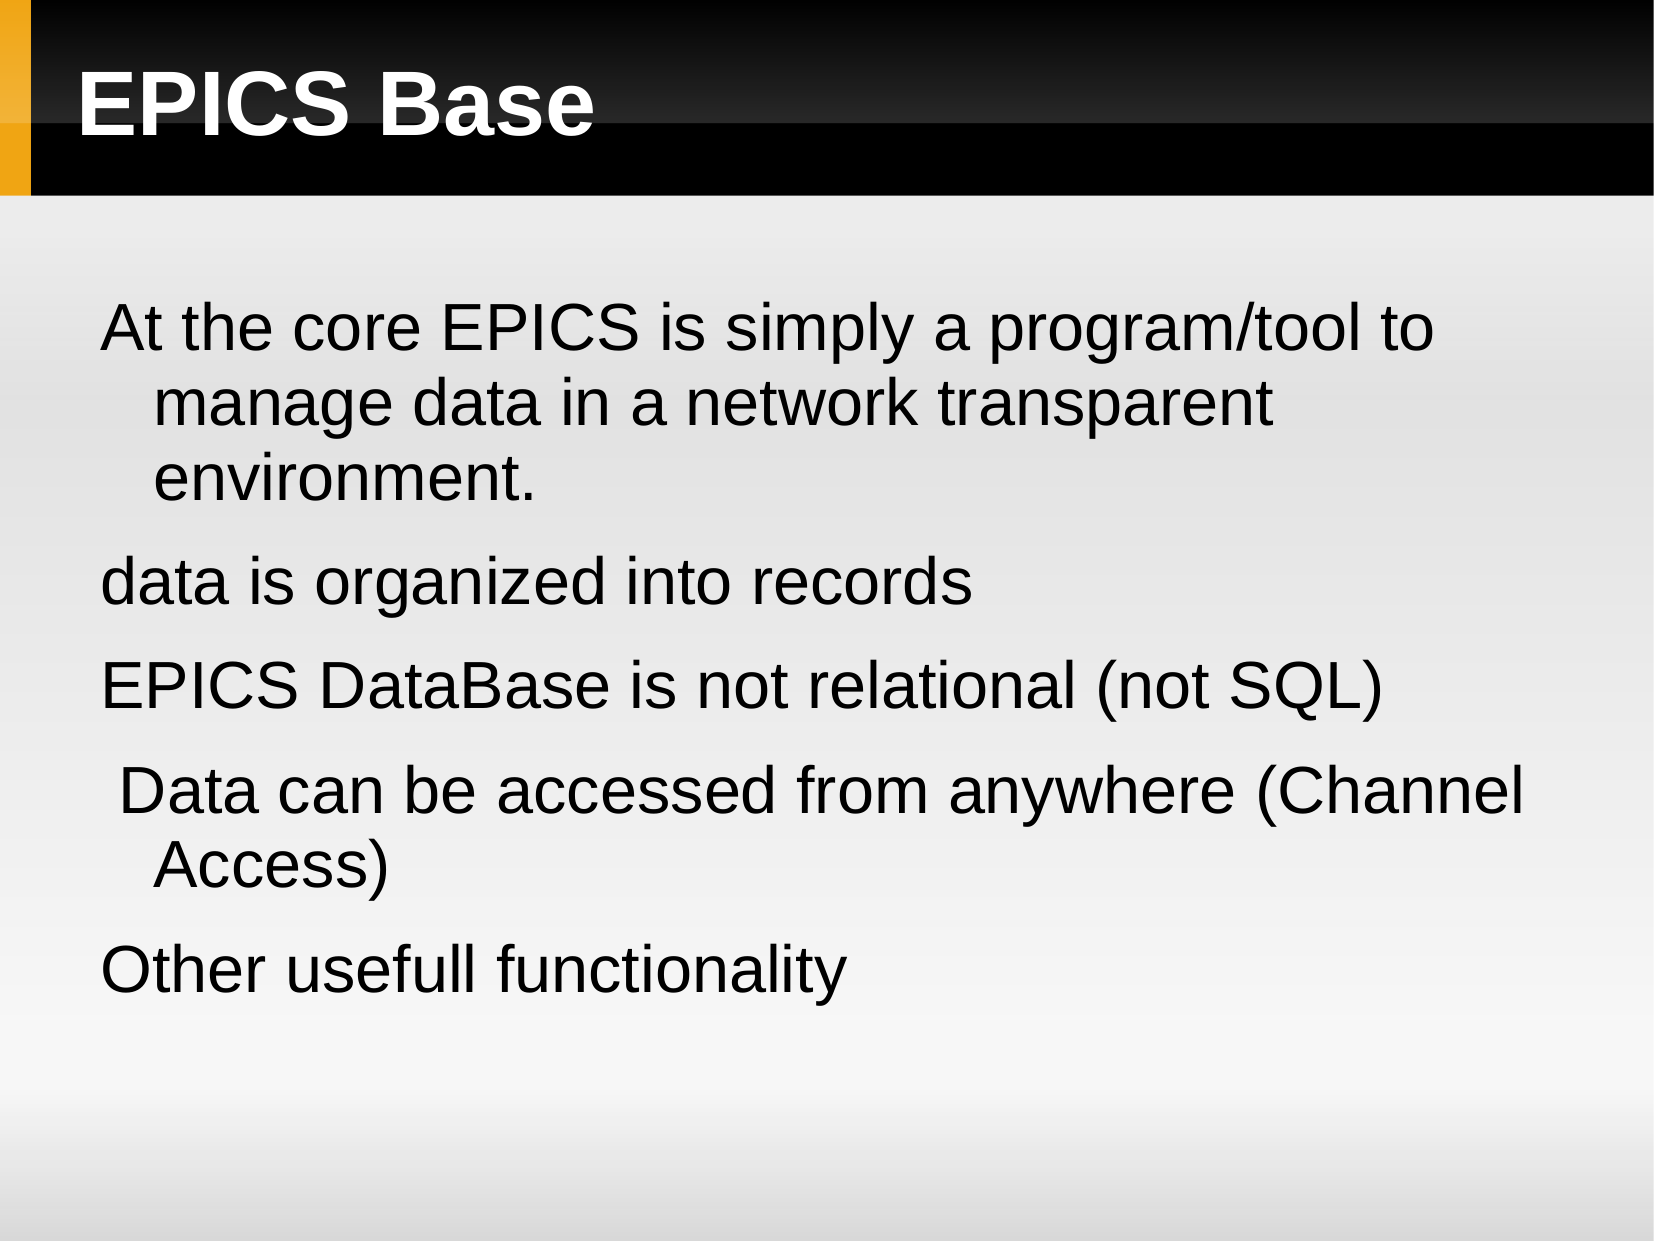

# EPICS Base
At the core EPICS is simply a program/tool to manage data in a network transparent environment.
data is organized into records
EPICS DataBase is not relational (not SQL)
 Data can be accessed from anywhere (Channel Access)
Other usefull functionality